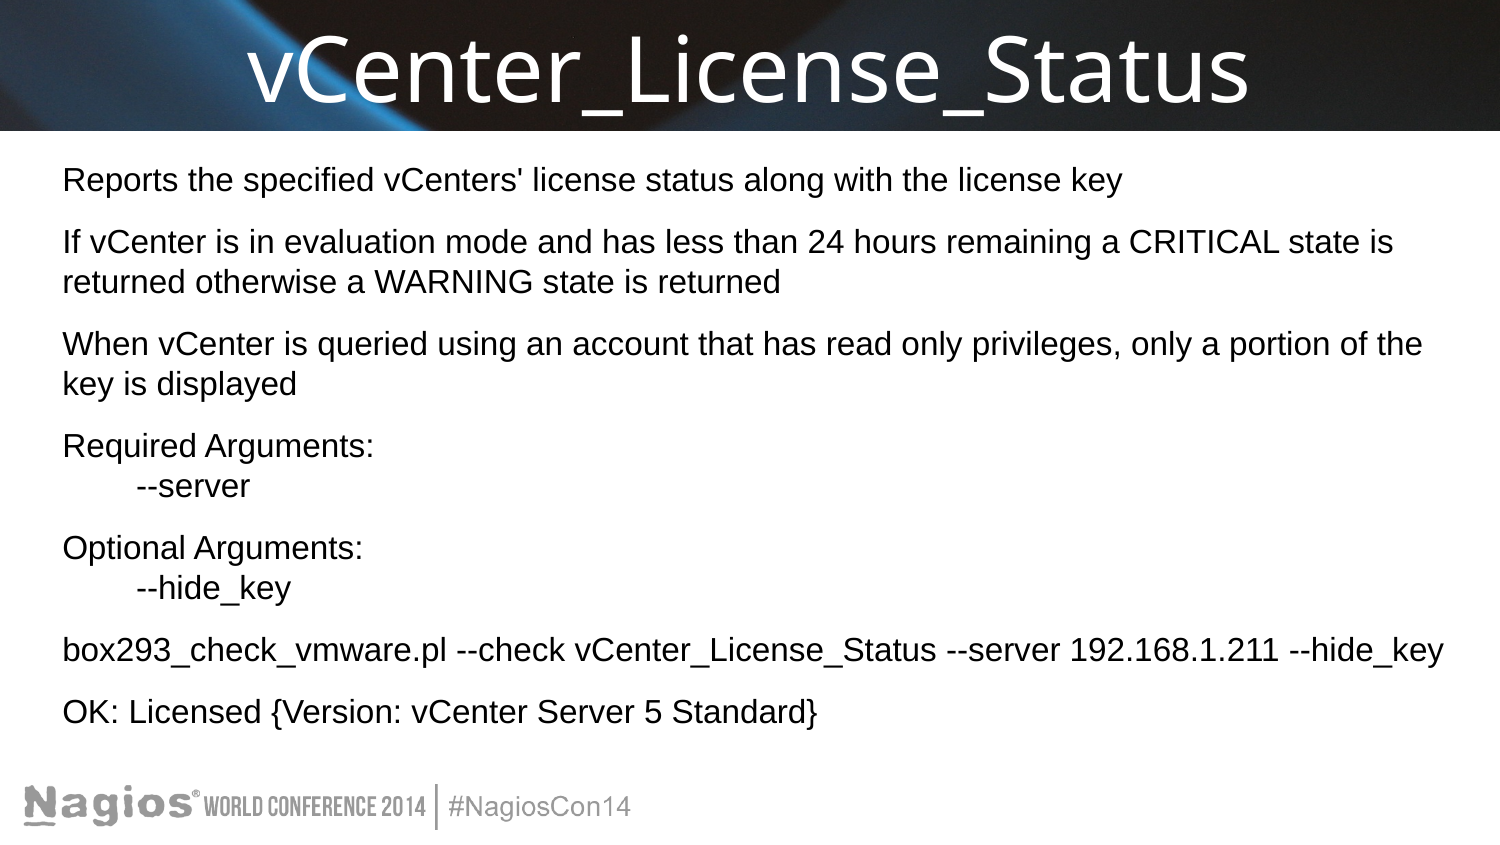

# vCenter_License_Status
Reports the specified vCenters' license status along with the license key
If vCenter is in evaluation mode and has less than 24 hours remaining a CRITICAL state is returned otherwise a WARNING state is returned
When vCenter is queried using an account that has read only privileges, only a portion of the key is displayed
Required Arguments:
	--server
Optional Arguments:
	--hide_key
box293_check_vmware.pl --check vCenter_License_Status --server 192.168.1.211 --hide_key
OK: Licensed {Version: vCenter Server 5 Standard}